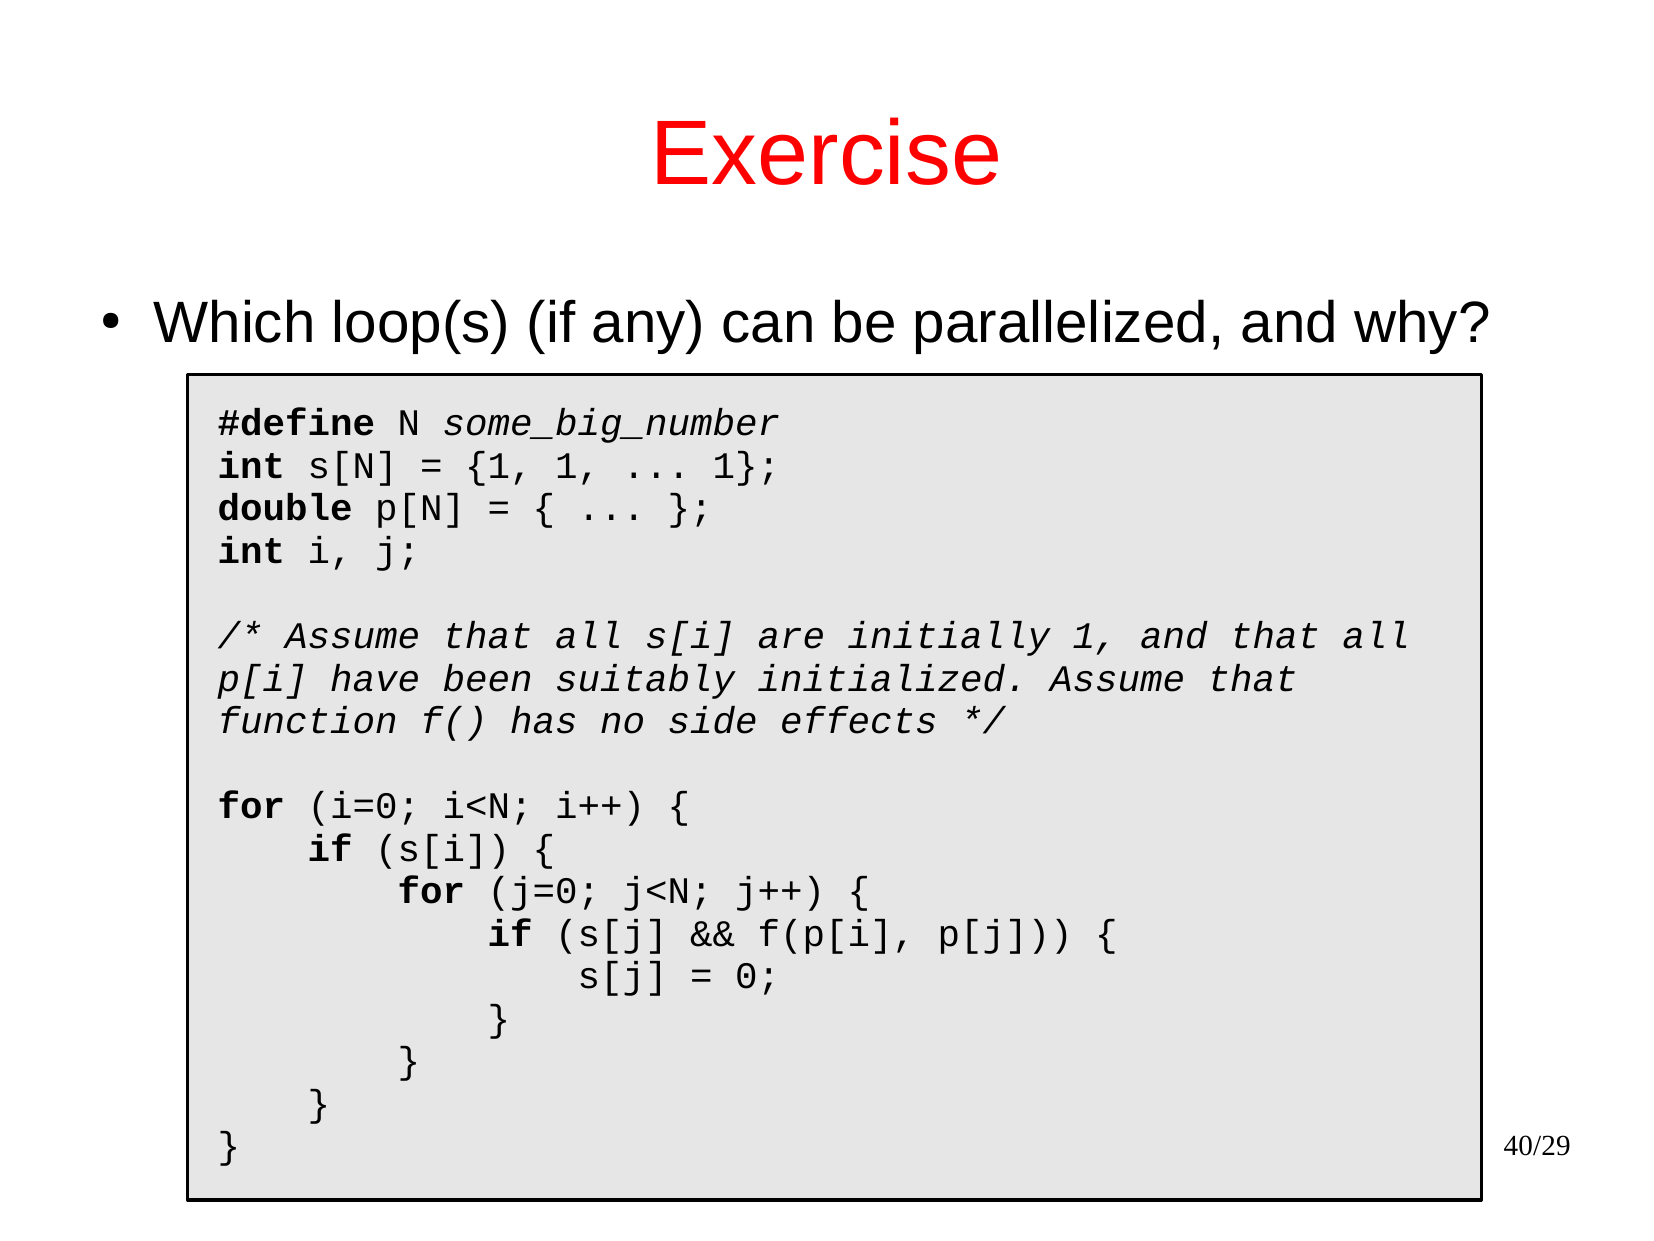

# Exercise
Which loop(s) (if any) can be parallelized, and why?
#define N some_big_number
int s[N] = {1, 1, ... 1};
double p[N] = { ... };
int i, j;
/* Assume that all s[i] are initially 1, and that all p[i] have been suitably initialized. Assume that function f() has no side effects */
for (i=0; i<N; i++) {
    if (s[i]) {
        for (j=0; j<N; j++) {
            if (s[j] && f(p[i], p[j])) {
                s[j] = 0;
            }
        }
    }
}
Parallelizing Loops
40